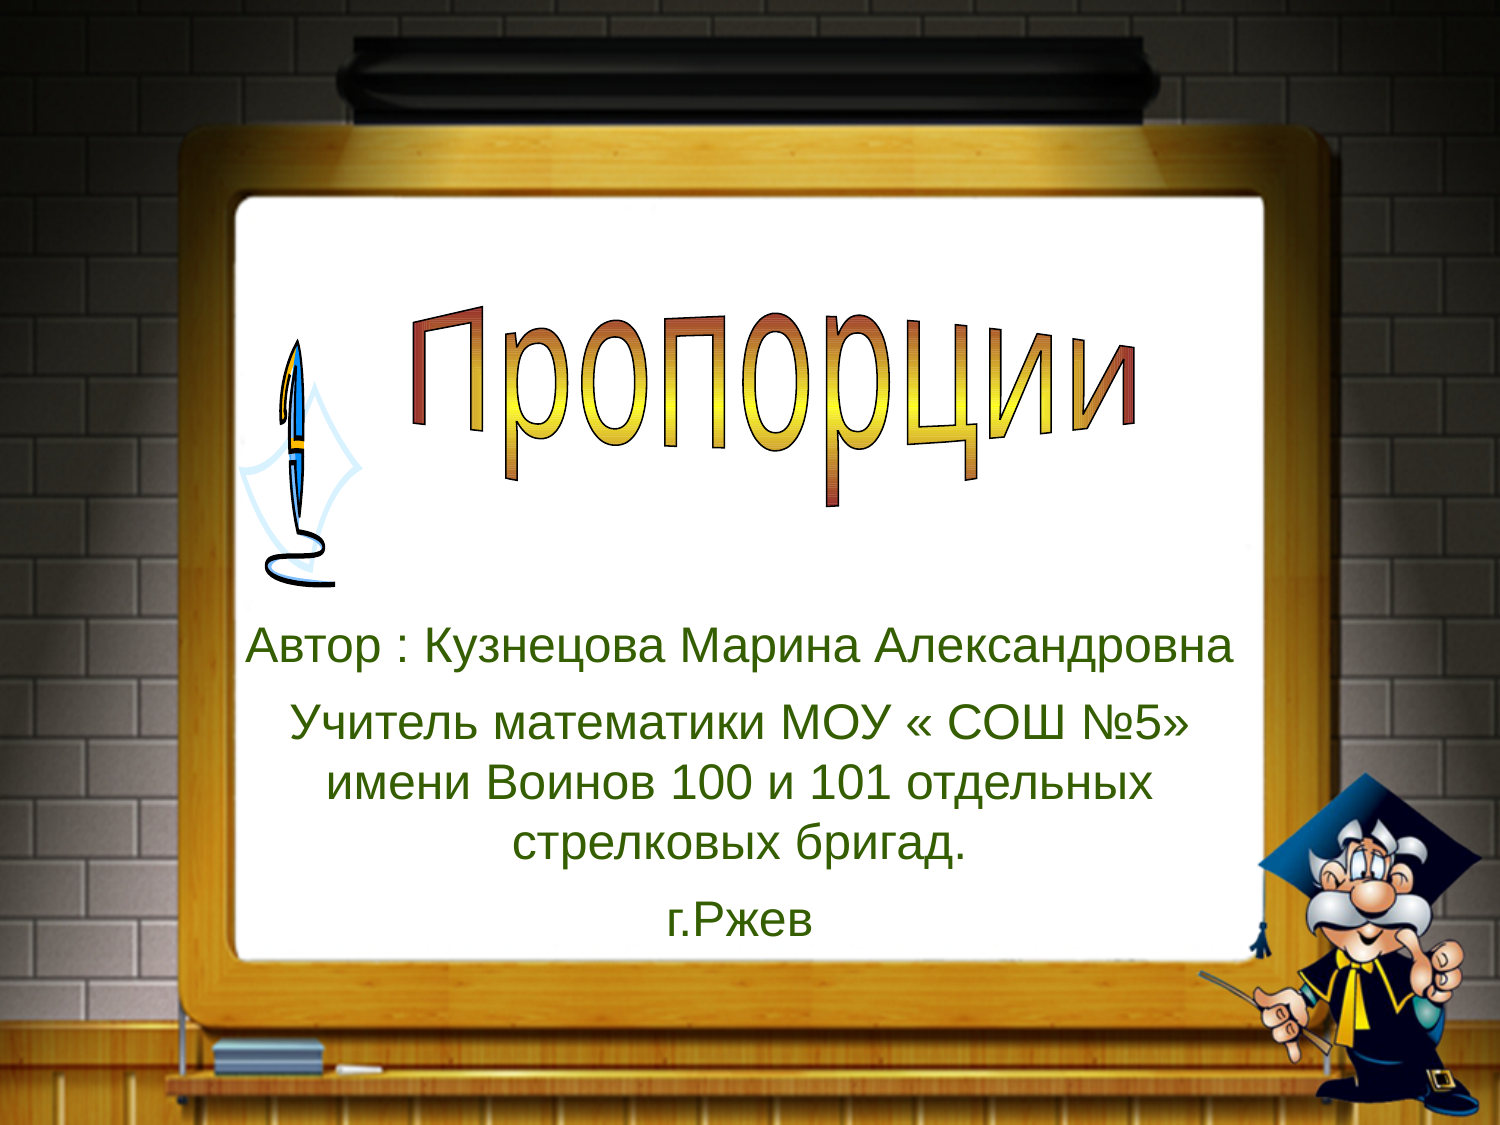

#
Пропорции
Автор : Кузнецова Марина Александровна
Учитель математики МОУ « СОШ №5» имени Воинов 100 и 101 отдельных стрелковых бригад.
г.Ржев